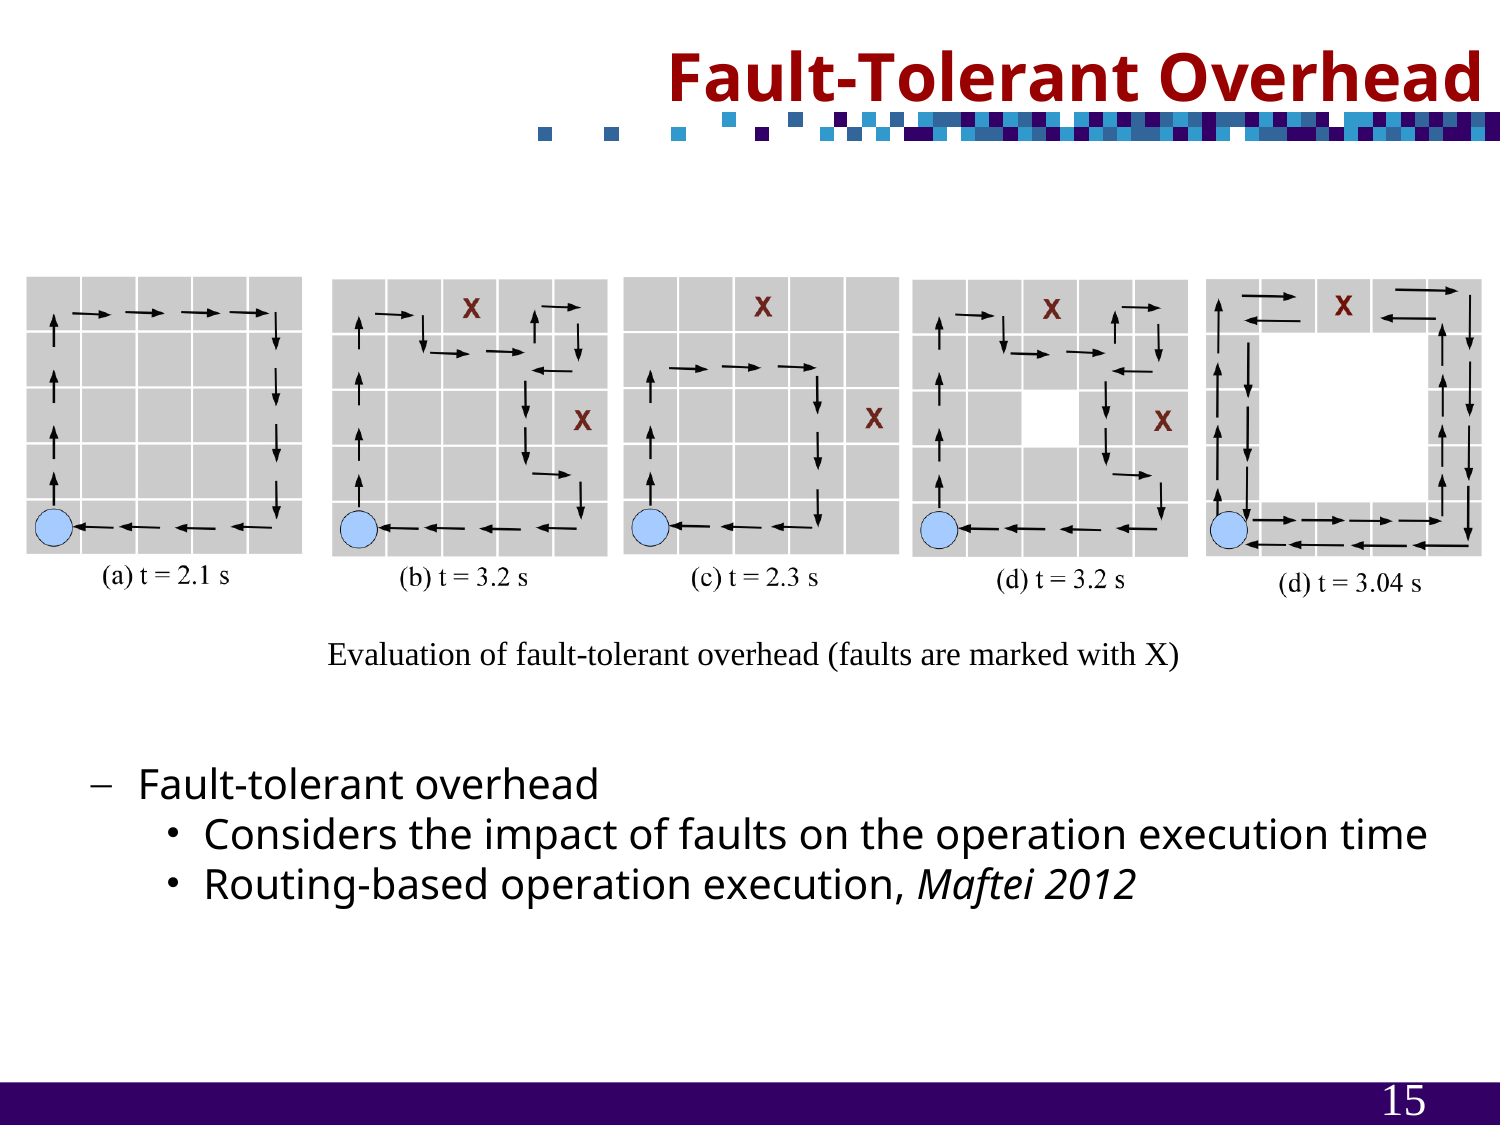

# Fault-Tolerant Overhead
Evaluation of fault-tolerant overhead (faults are marked with X)
Fault-tolerant overhead
Considers the impact of faults on the operation execution time
Routing-based operation execution, Maftei 2012